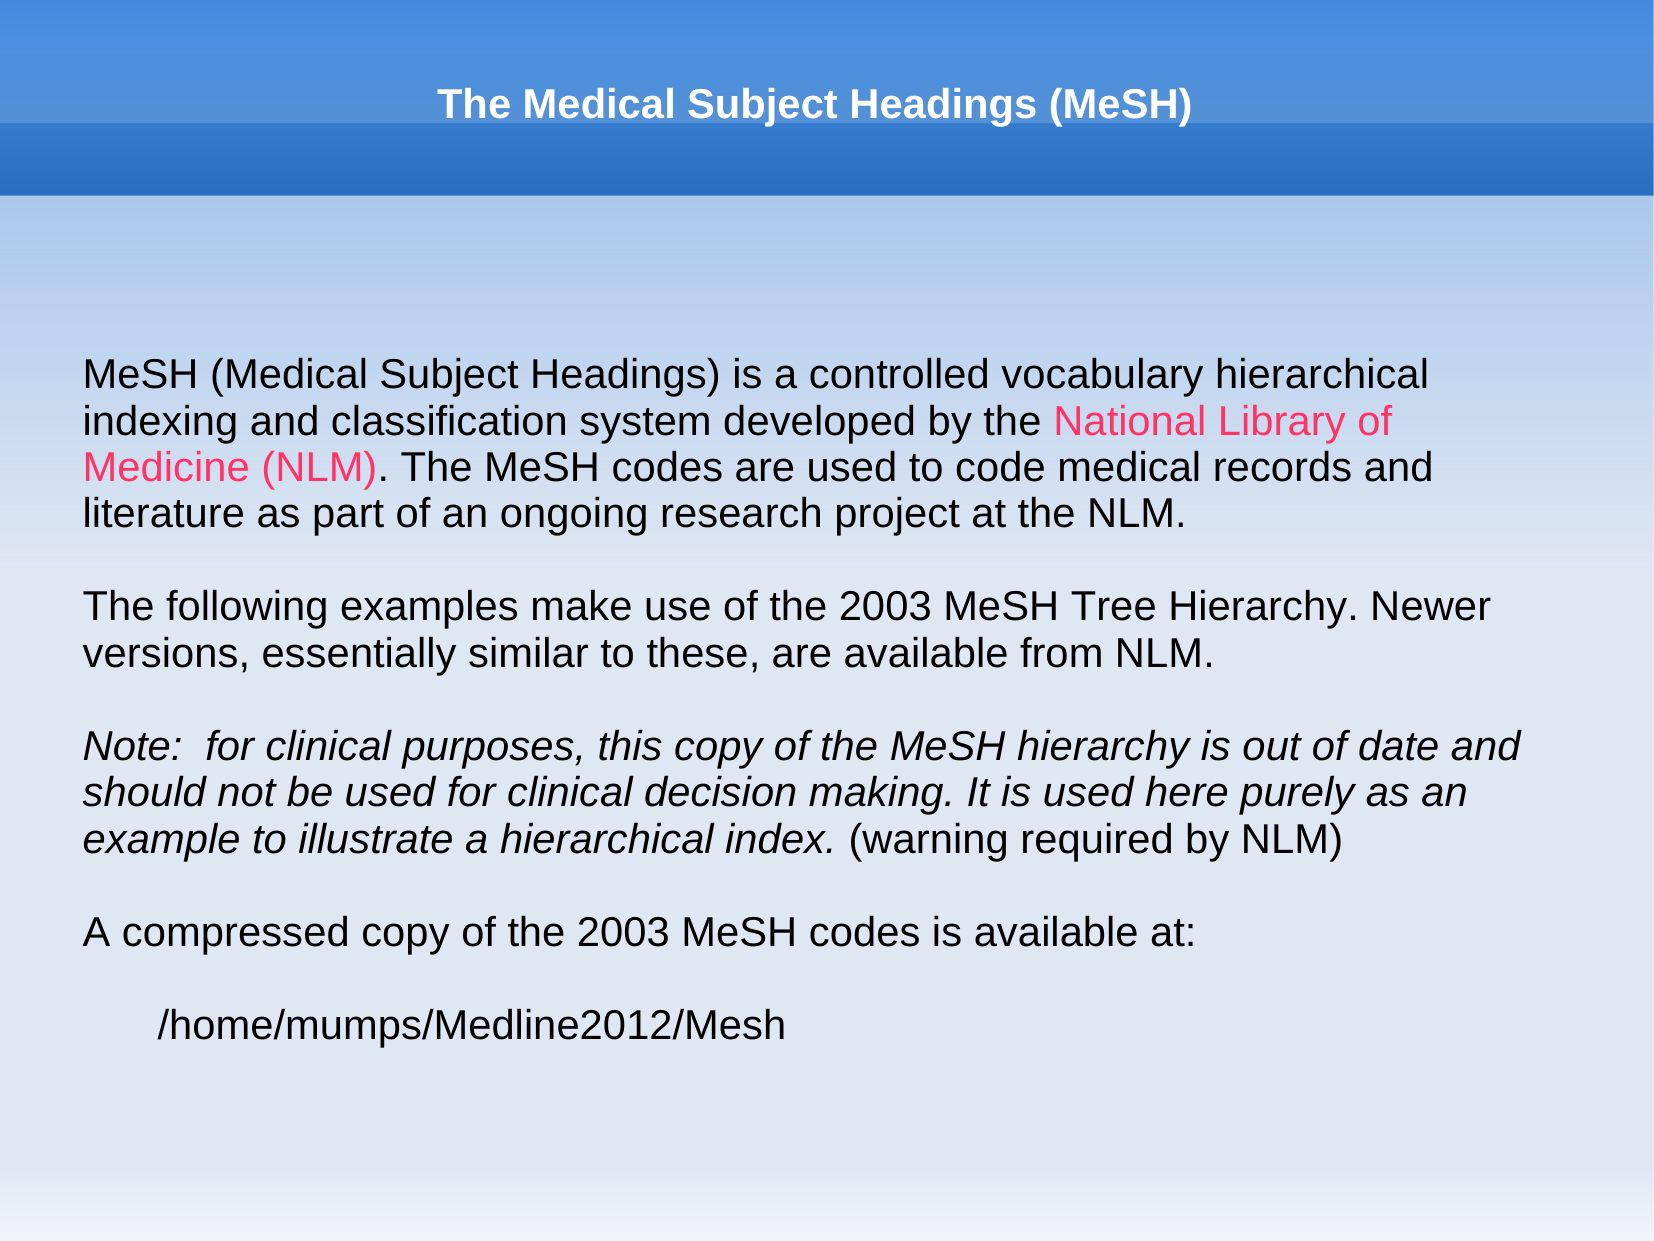

# The Medical Subject Headings (MeSH)
MeSH (Medical Subject Headings) is a controlled vocabulary hierarchical indexing and classification system developed by the National Library of Medicine (NLM). The MeSH codes are used to code medical records and literature as part of an ongoing research project at the NLM.
The following examples make use of the 2003 MeSH Tree Hierarchy. Newer versions, essentially similar to these, are available from NLM.
Note: for clinical purposes, this copy of the MeSH hierarchy is out of date and should not be used for clinical decision making. It is used here purely as an example to illustrate a hierarchical index. (warning required by NLM)
A compressed copy of the 2003 MeSH codes is available at:
	/home/mumps/Medline2012/Mesh